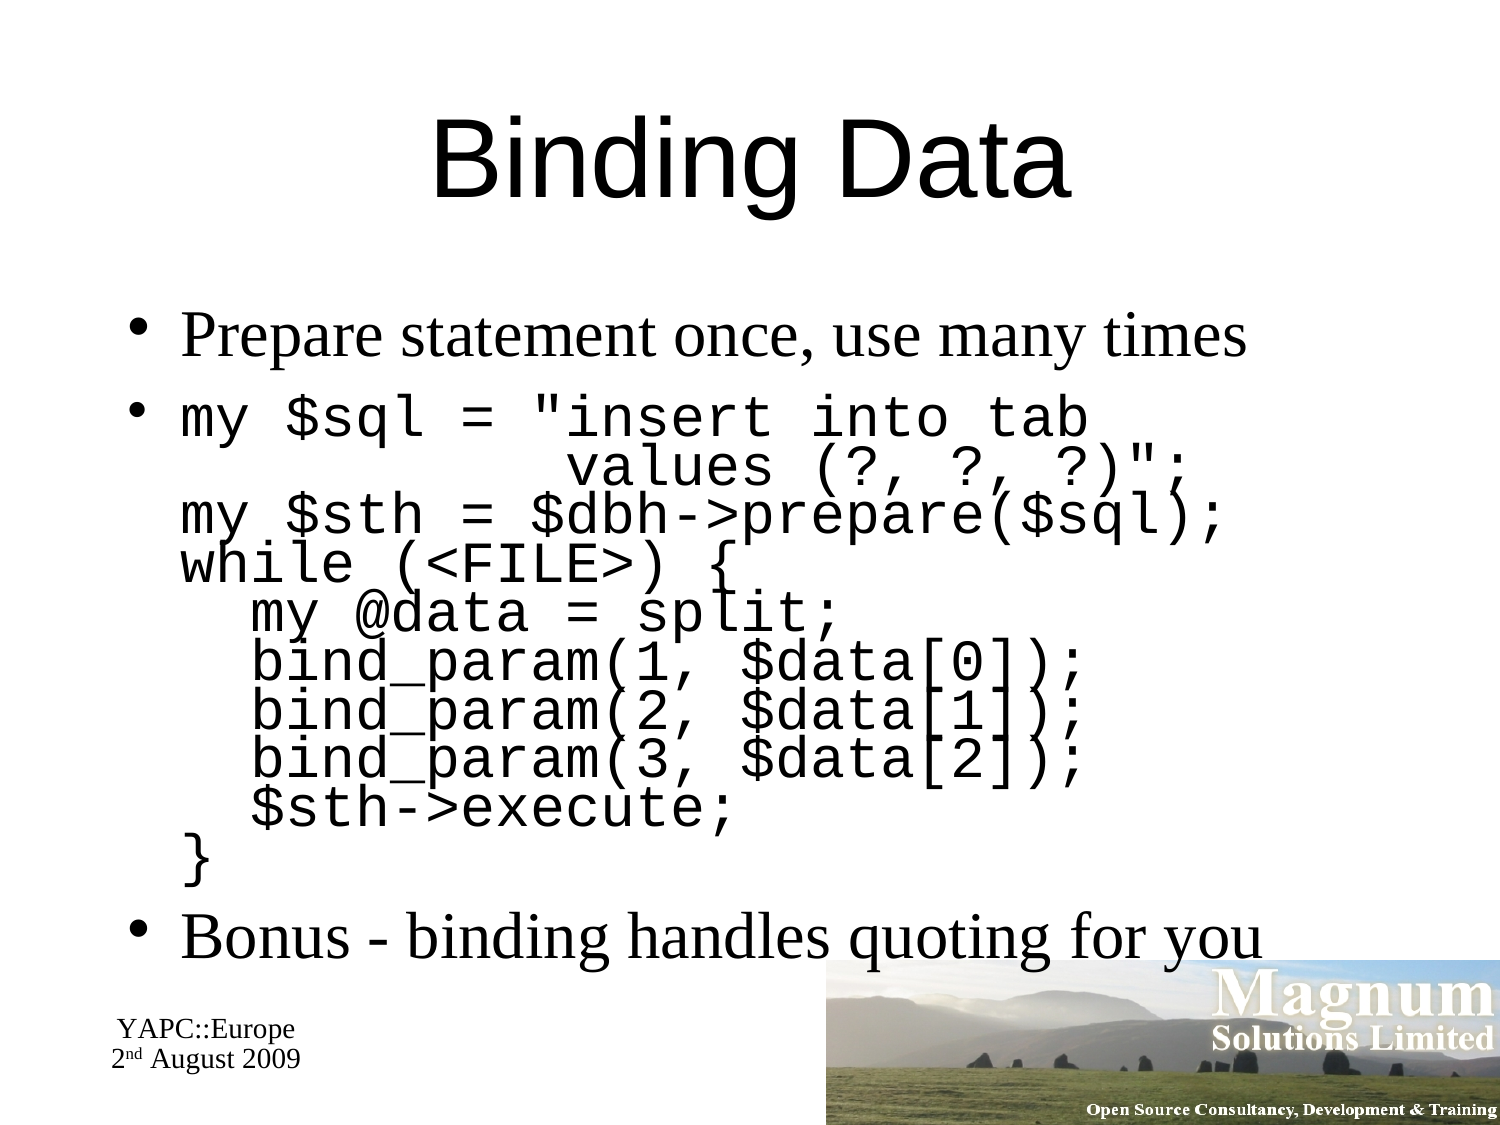

# Binding Data
Prepare statement once, use many times
my $sql = "insert into tab
 values (?, ?, ?)";
my $sth = $dbh->prepare($sql);
while (<FILE>) {
 my @data = split;
 bind_param(1, $data[0]);
 bind_param(2, $data[1]);
 bind_param(3, $data[2]);
 $sth->execute;
}
Bonus - binding handles quoting for you
134